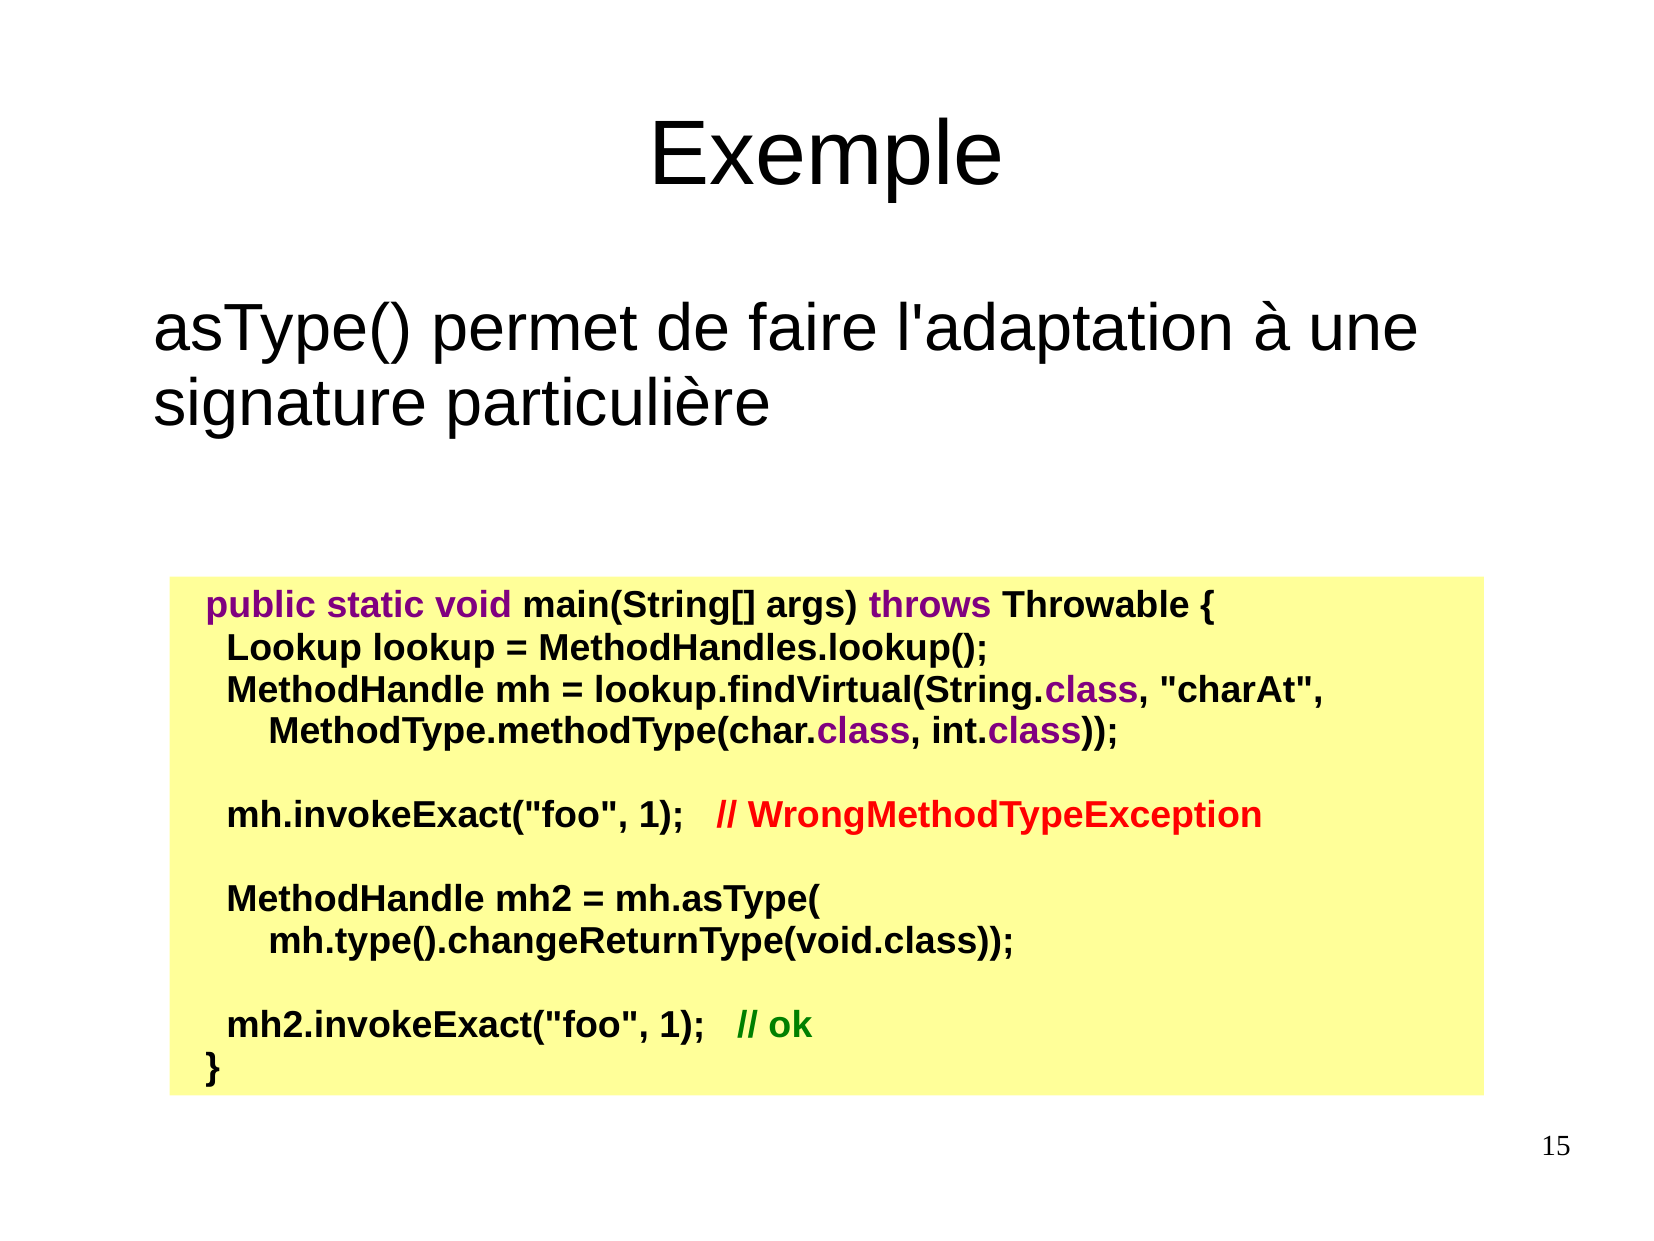

# Exemple
asType() permet de faire l'adaptation à une signature particulière
 public static void main(String[] args) throws Throwable {
 Lookup lookup = MethodHandles.lookup();
 MethodHandle mh = lookup.findVirtual(String.class, "charAt",
 MethodType.methodType(char.class, int.class));
 mh.invokeExact("foo", 1); // WrongMethodTypeException
 MethodHandle mh2 = mh.asType(
 mh.type().changeReturnType(void.class));
 mh2.invokeExact("foo", 1); // ok
 }
15